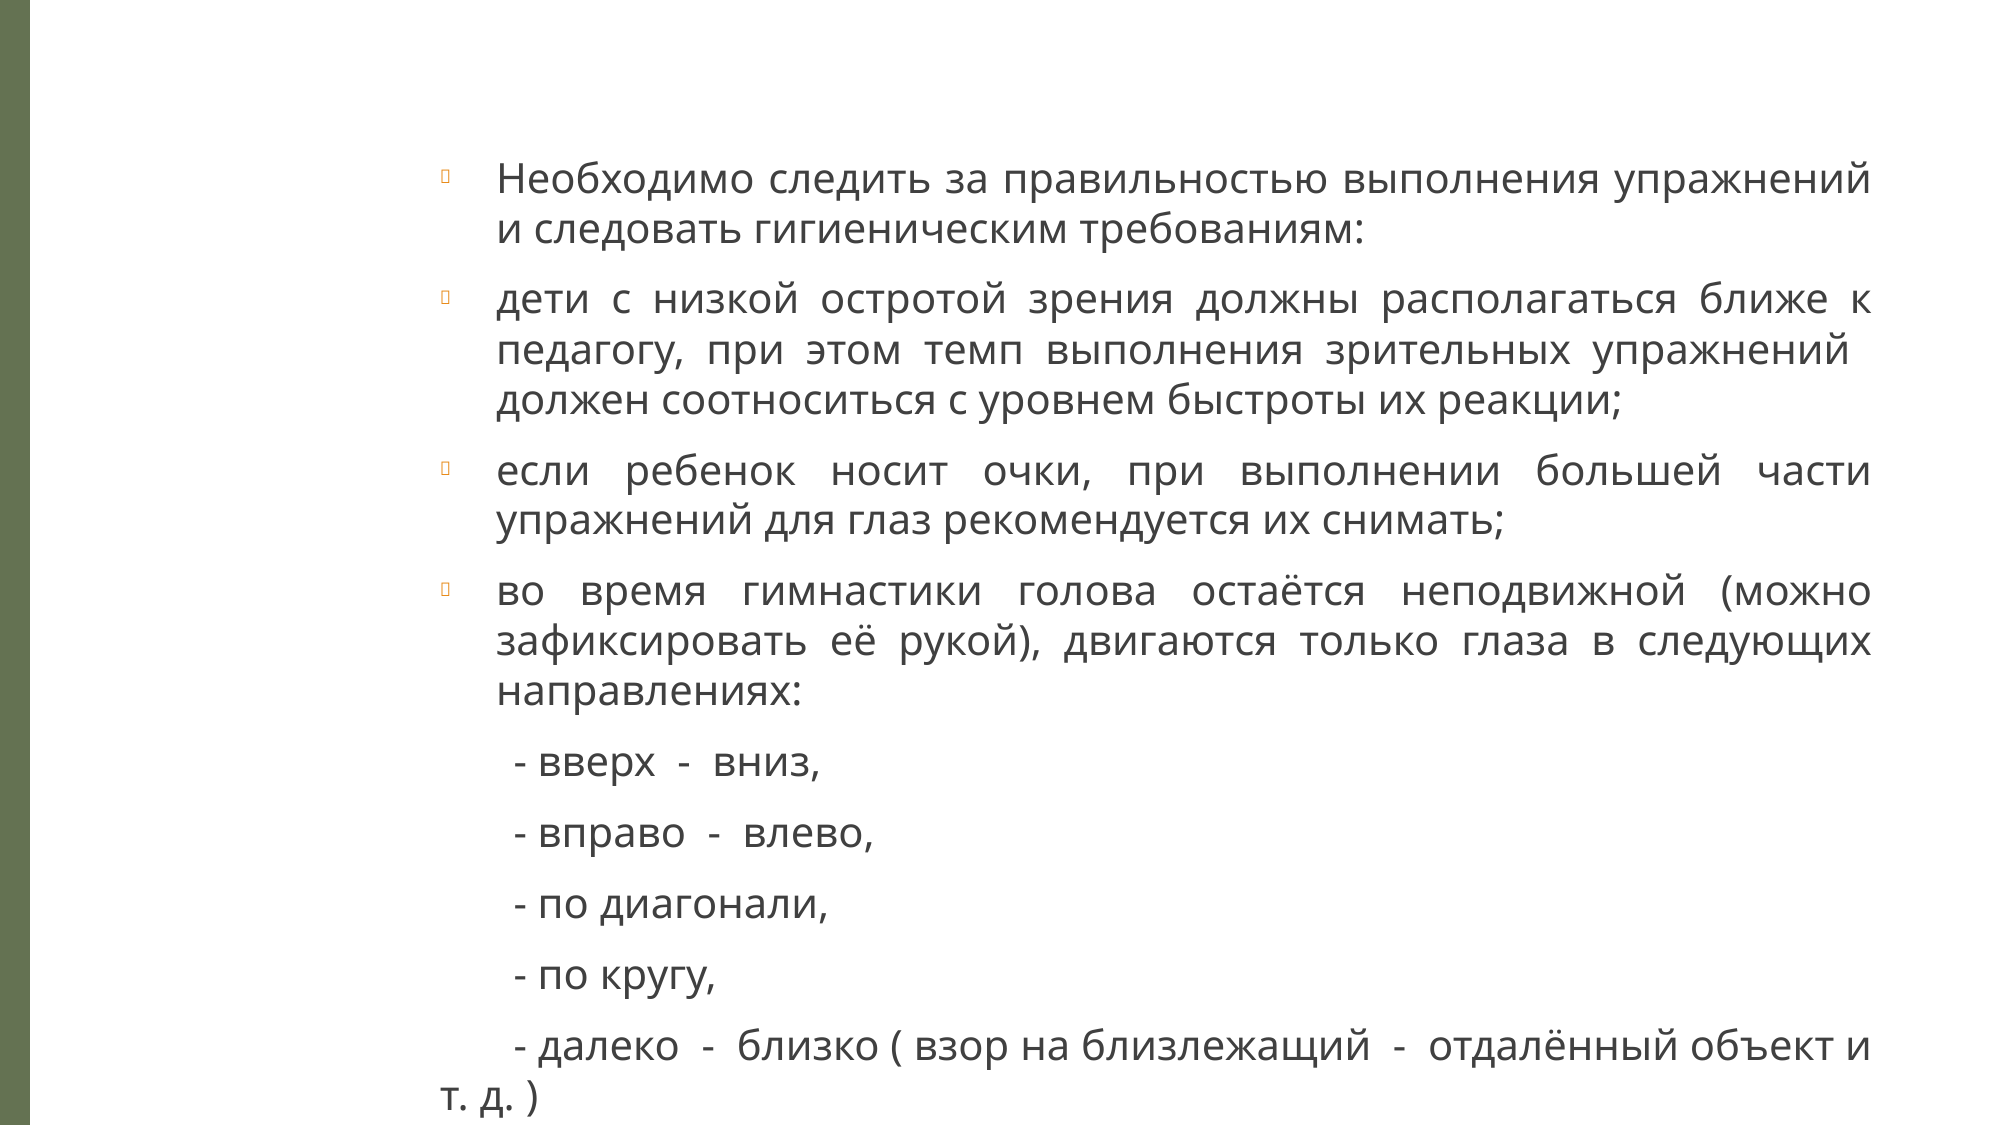

# Необходимо следить за правильностью выполнения упражнений и следовать гигиеническим требованиям:
дети с низкой остротой зрения должны располагаться ближе к педагогу, при этом темп выполнения зрительных упражнений должен соотноситься с уровнем быстроты их реакции;
если ребенок носит очки, при выполнении большей части упражнений для глаз рекомендуется их снимать;
во время гимнастики голова остаётся неподвижной (можно зафиксировать её рукой), двигаются только глаза в следующих направлениях:
	- вверх - вниз,
	- вправо - влево,
	- по диагонали,
	- по кругу,
	- далеко - близко ( взор на близлежащий - отдалённый объект и т. д. )